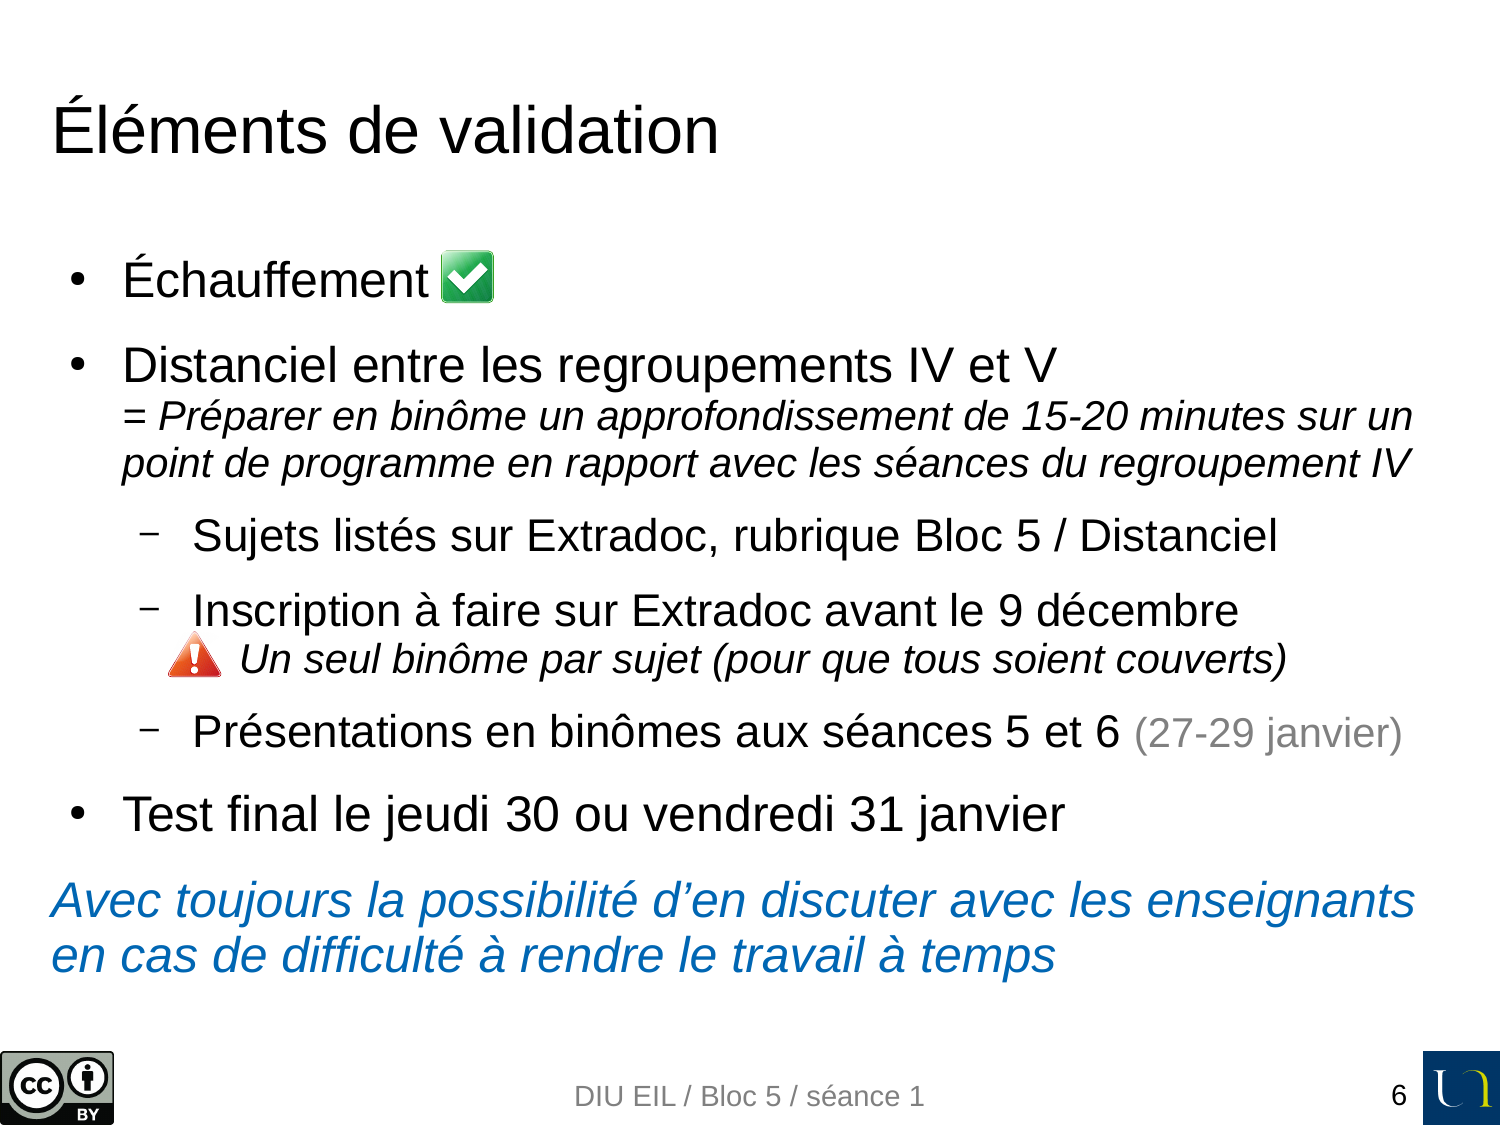

# Éléments de validation
Échauffement
Distanciel entre les regroupements IV et V
= Préparer en binôme un approfondissement de 15-20 minutes sur un point de programme en rapport avec les séances du regroupement IV
Sujets listés sur Extradoc, rubrique Bloc 5 / Distanciel
Inscription à faire sur Extradoc avant le 9 décembre
 Un seul binôme par sujet (pour que tous soient couverts)
Présentations en binômes aux séances 5 et 6 (27-29 janvier)
Test final le jeudi 30 ou vendredi 31 janvier
Avec toujours la possibilité d’en discuter avec les enseignants en cas de difficulté à rendre le travail à temps
6